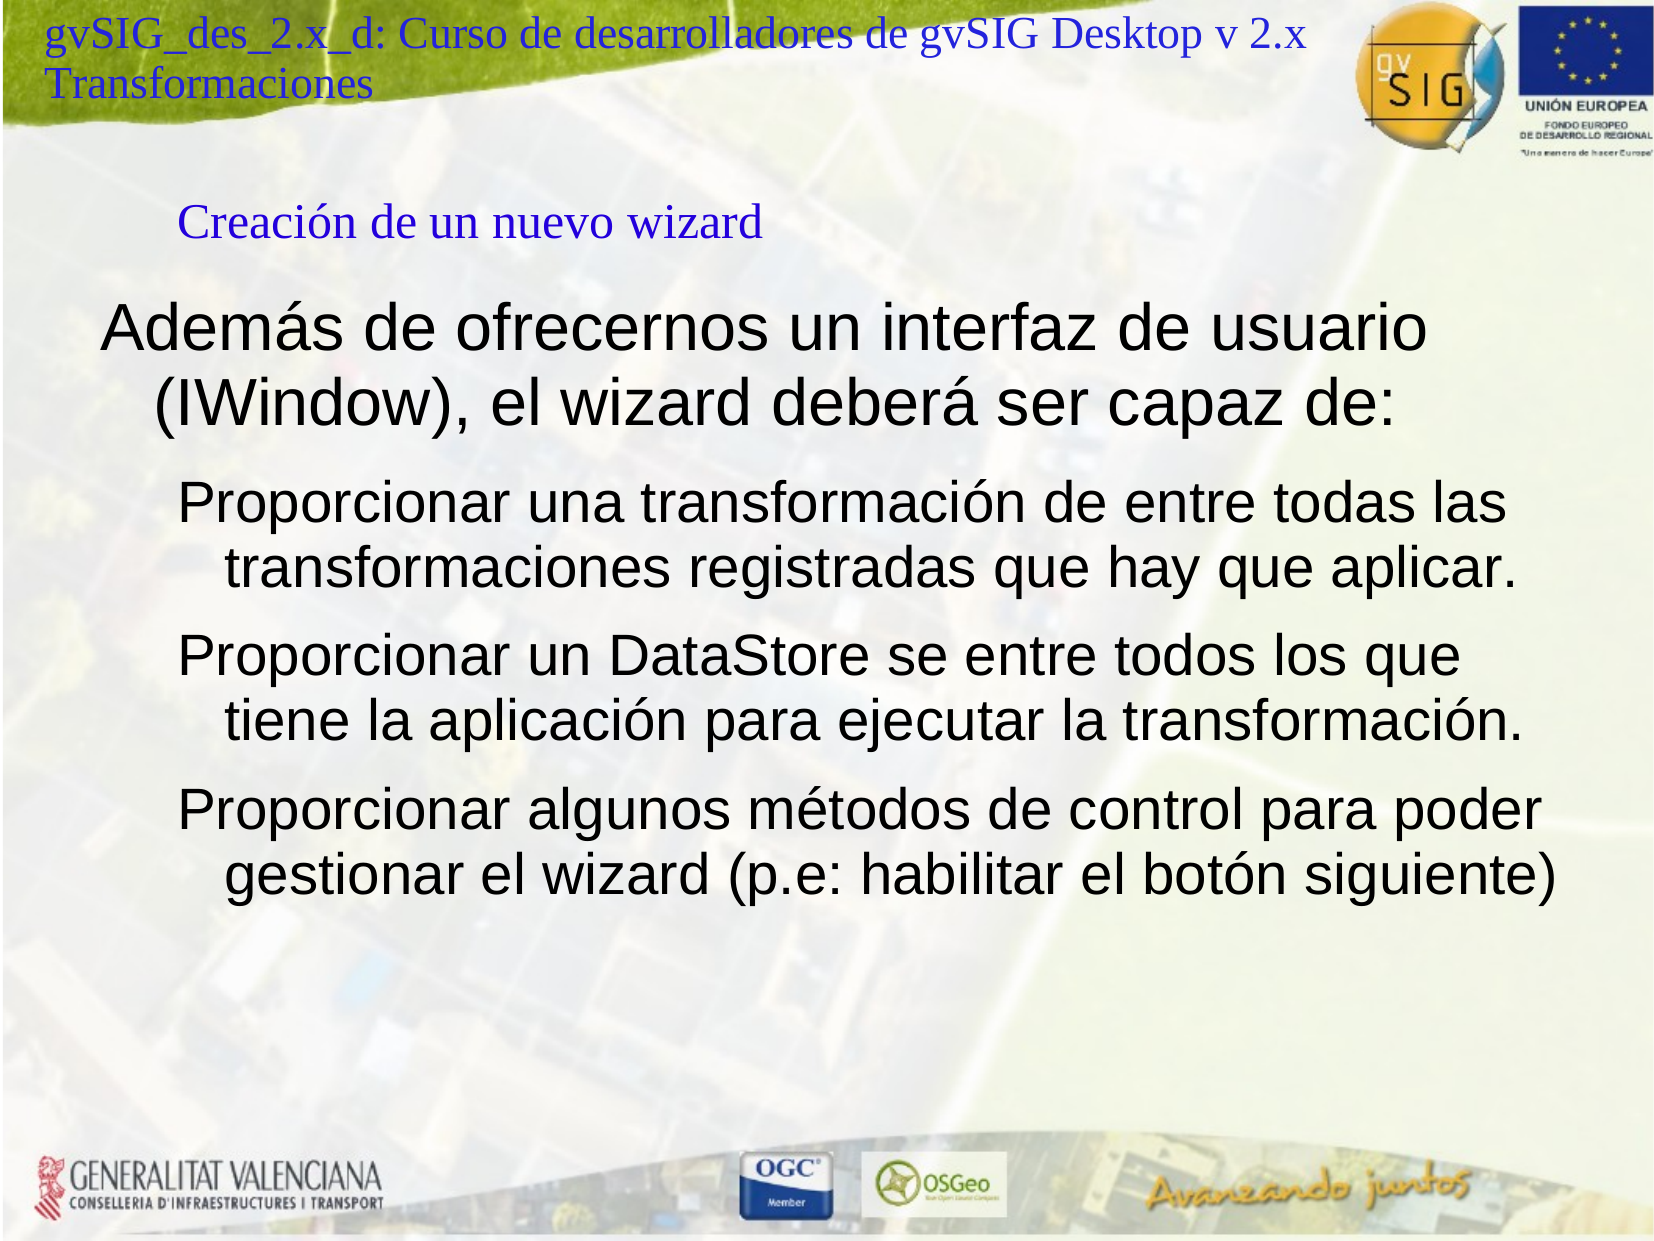

# Creación de un nuevo wizard
Además de ofrecernos un interfaz de usuario (IWindow), el wizard deberá ser capaz de:
Proporcionar una transformación de entre todas las transformaciones registradas que hay que aplicar.
Proporcionar un DataStore se entre todos los que tiene la aplicación para ejecutar la transformación.
Proporcionar algunos métodos de control para poder gestionar el wizard (p.e: habilitar el botón siguiente)